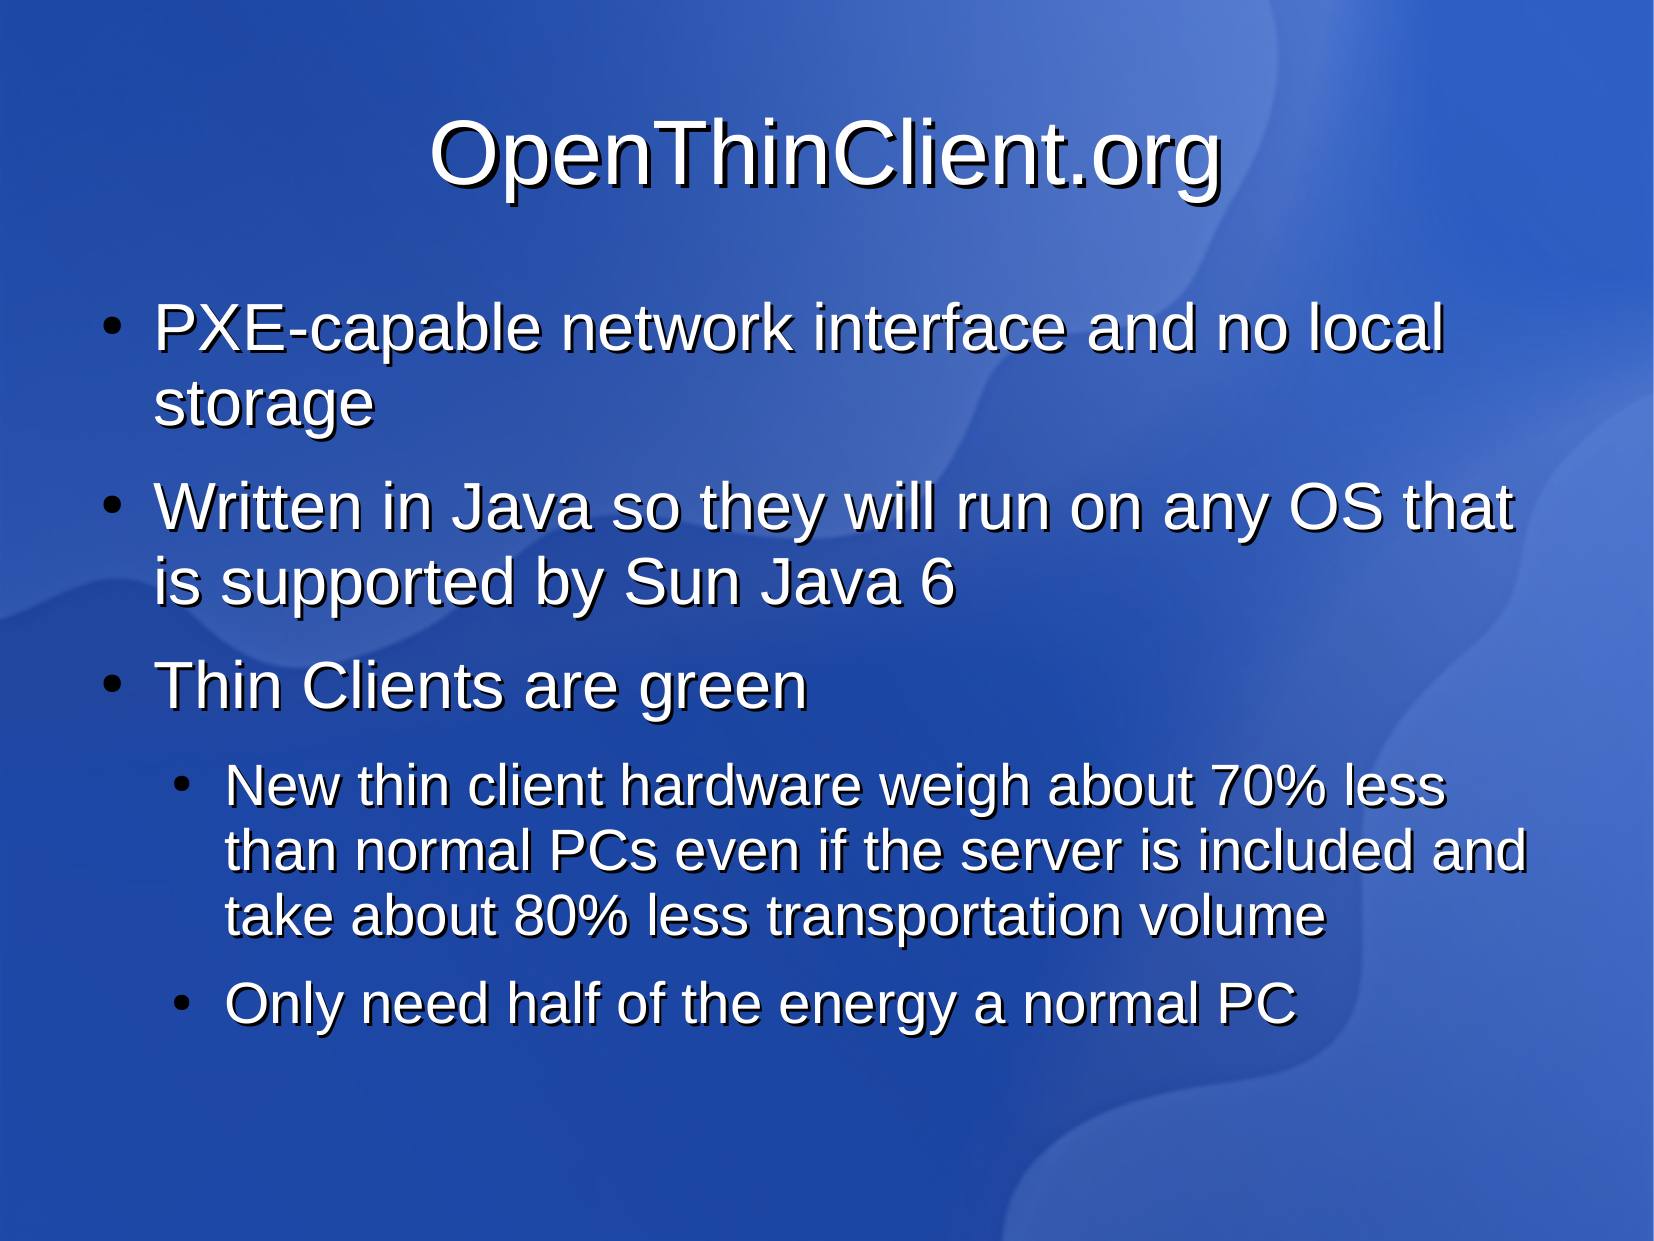

# OpenThinClient.org
PXE-capable network interface and no local storage
Written in Java so they will run on any OS that is supported by Sun Java 6
Thin Clients are green
New thin client hardware weigh about 70% less than normal PCs even if the server is included and take about 80% less transportation volume
Only need half of the energy a normal PC